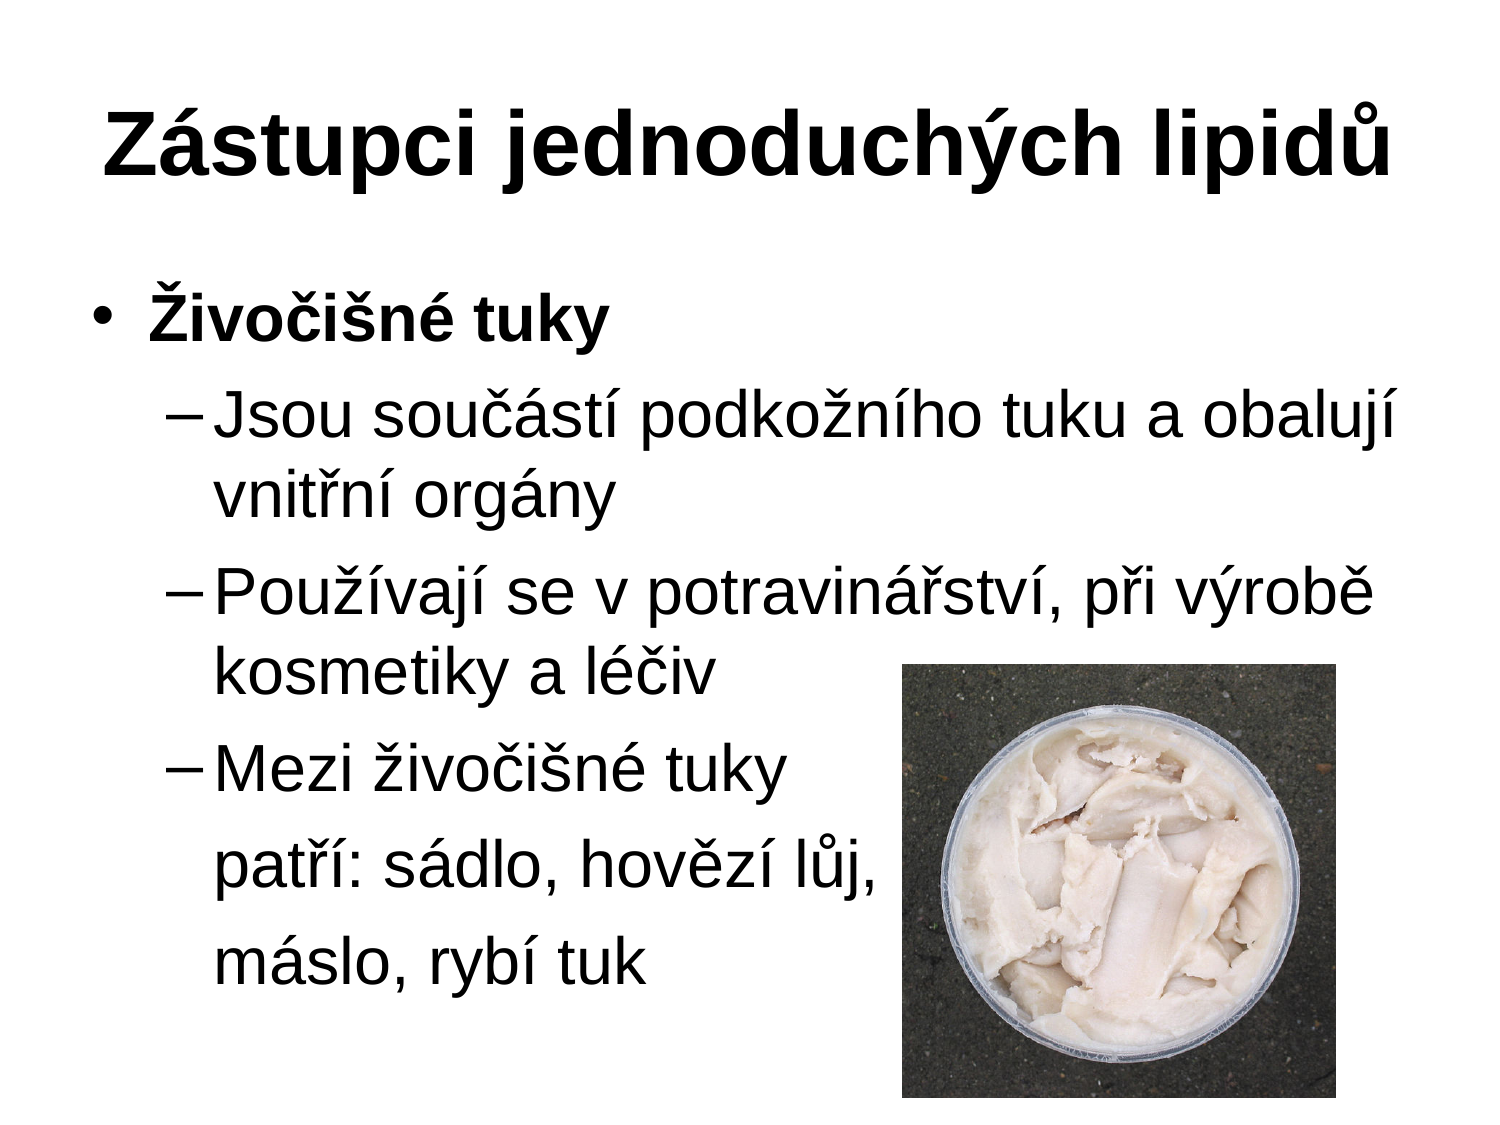

# Zástupci jednoduchých lipidů
Živočišné tuky
Jsou součástí podkožního tuku a obalují vnitřní orgány
Používají se v potravinářství, při výrobě kosmetiky a léčiv
Mezi živočišné tuky
	patří: sádlo, hovězí lůj,
	máslo, rybí tuk